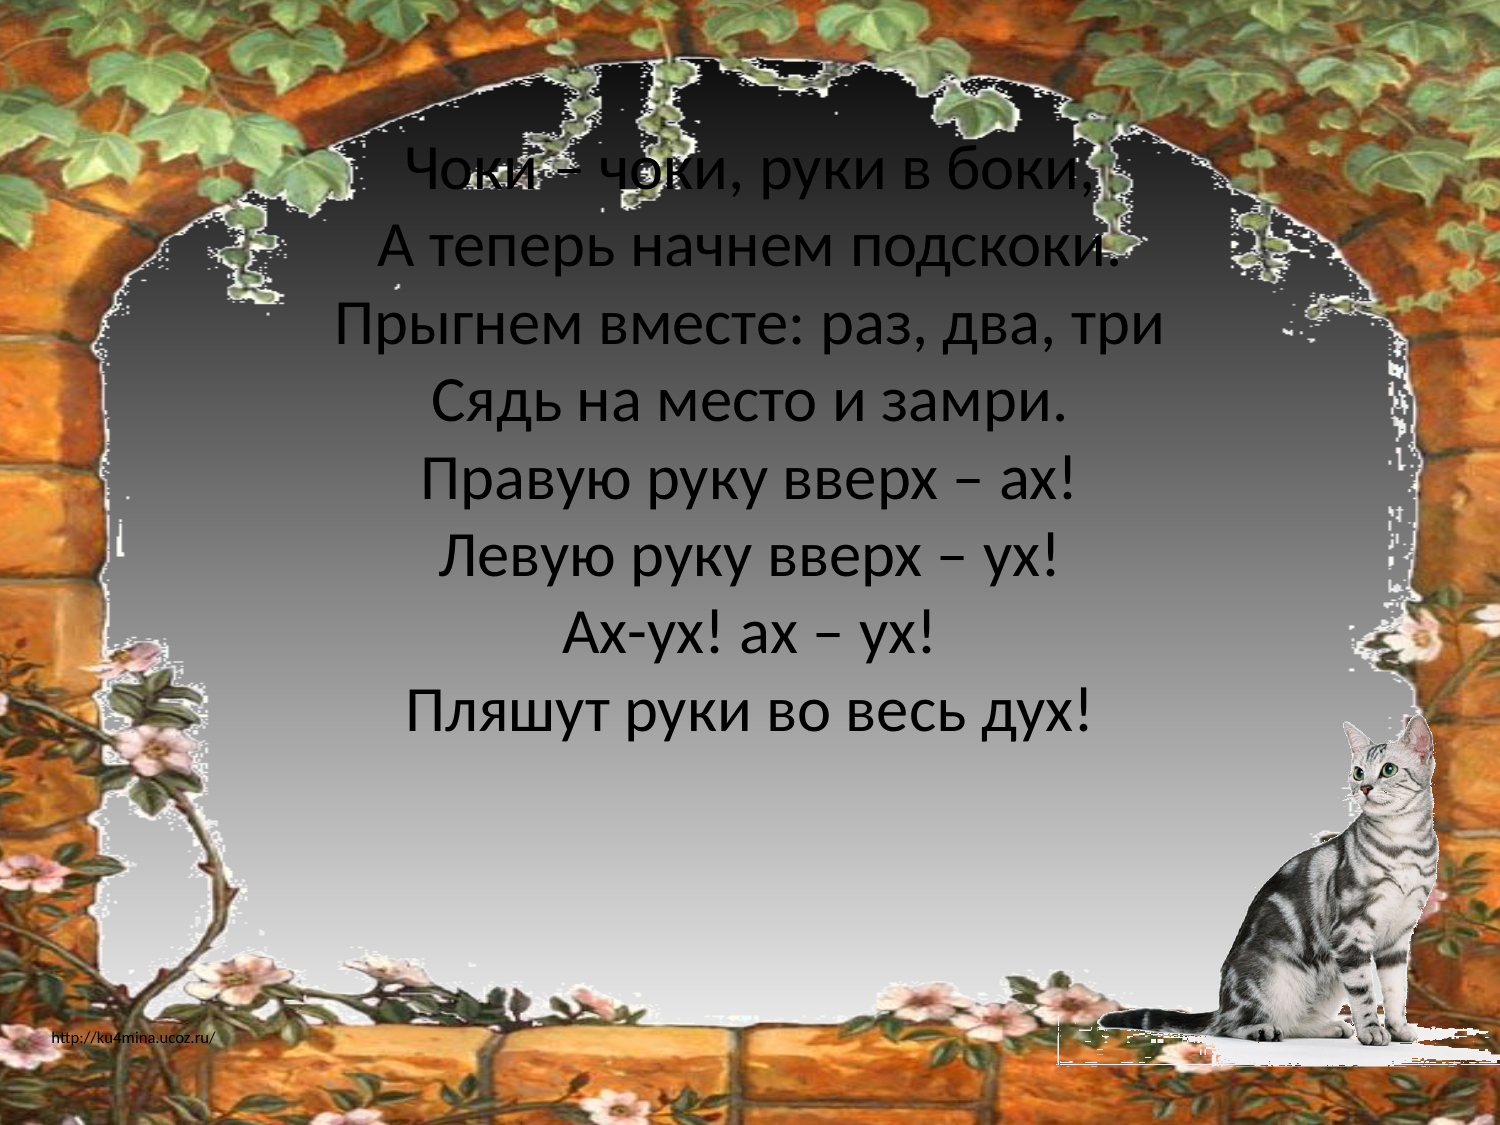

# Чоки – чоки, руки в боки, А теперь начнем подскоки. Прыгнем вместе: раз, два, три Сядь на место и замри. Правую руку вверх – ах! Левую руку вверх – ух! Ах-ух! ах – ух! Пляшут руки во весь дух!